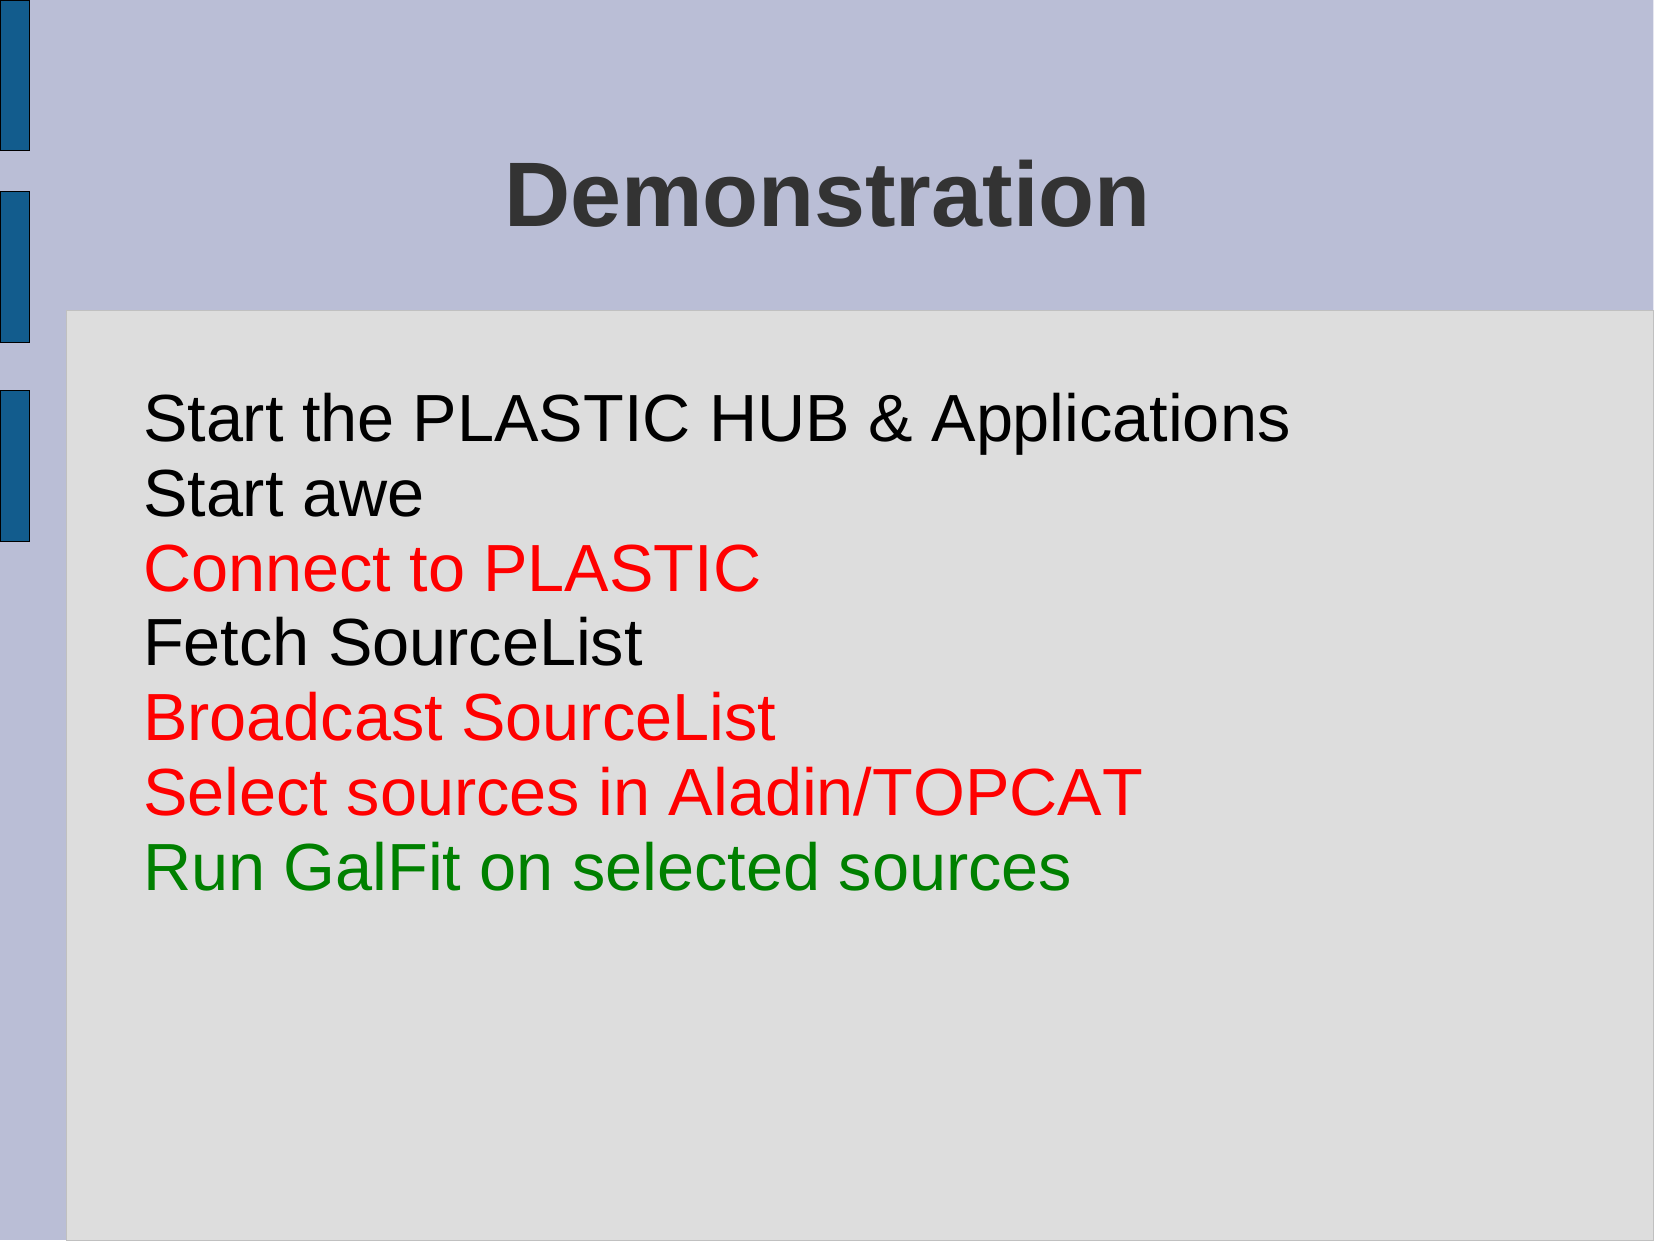

# Demonstration
Start the PLASTIC HUB & Applications
Start awe
Connect to PLASTIC
Fetch SourceList
Broadcast SourceList
Select sources in Aladin/TOPCAT
Run GalFit on selected sources